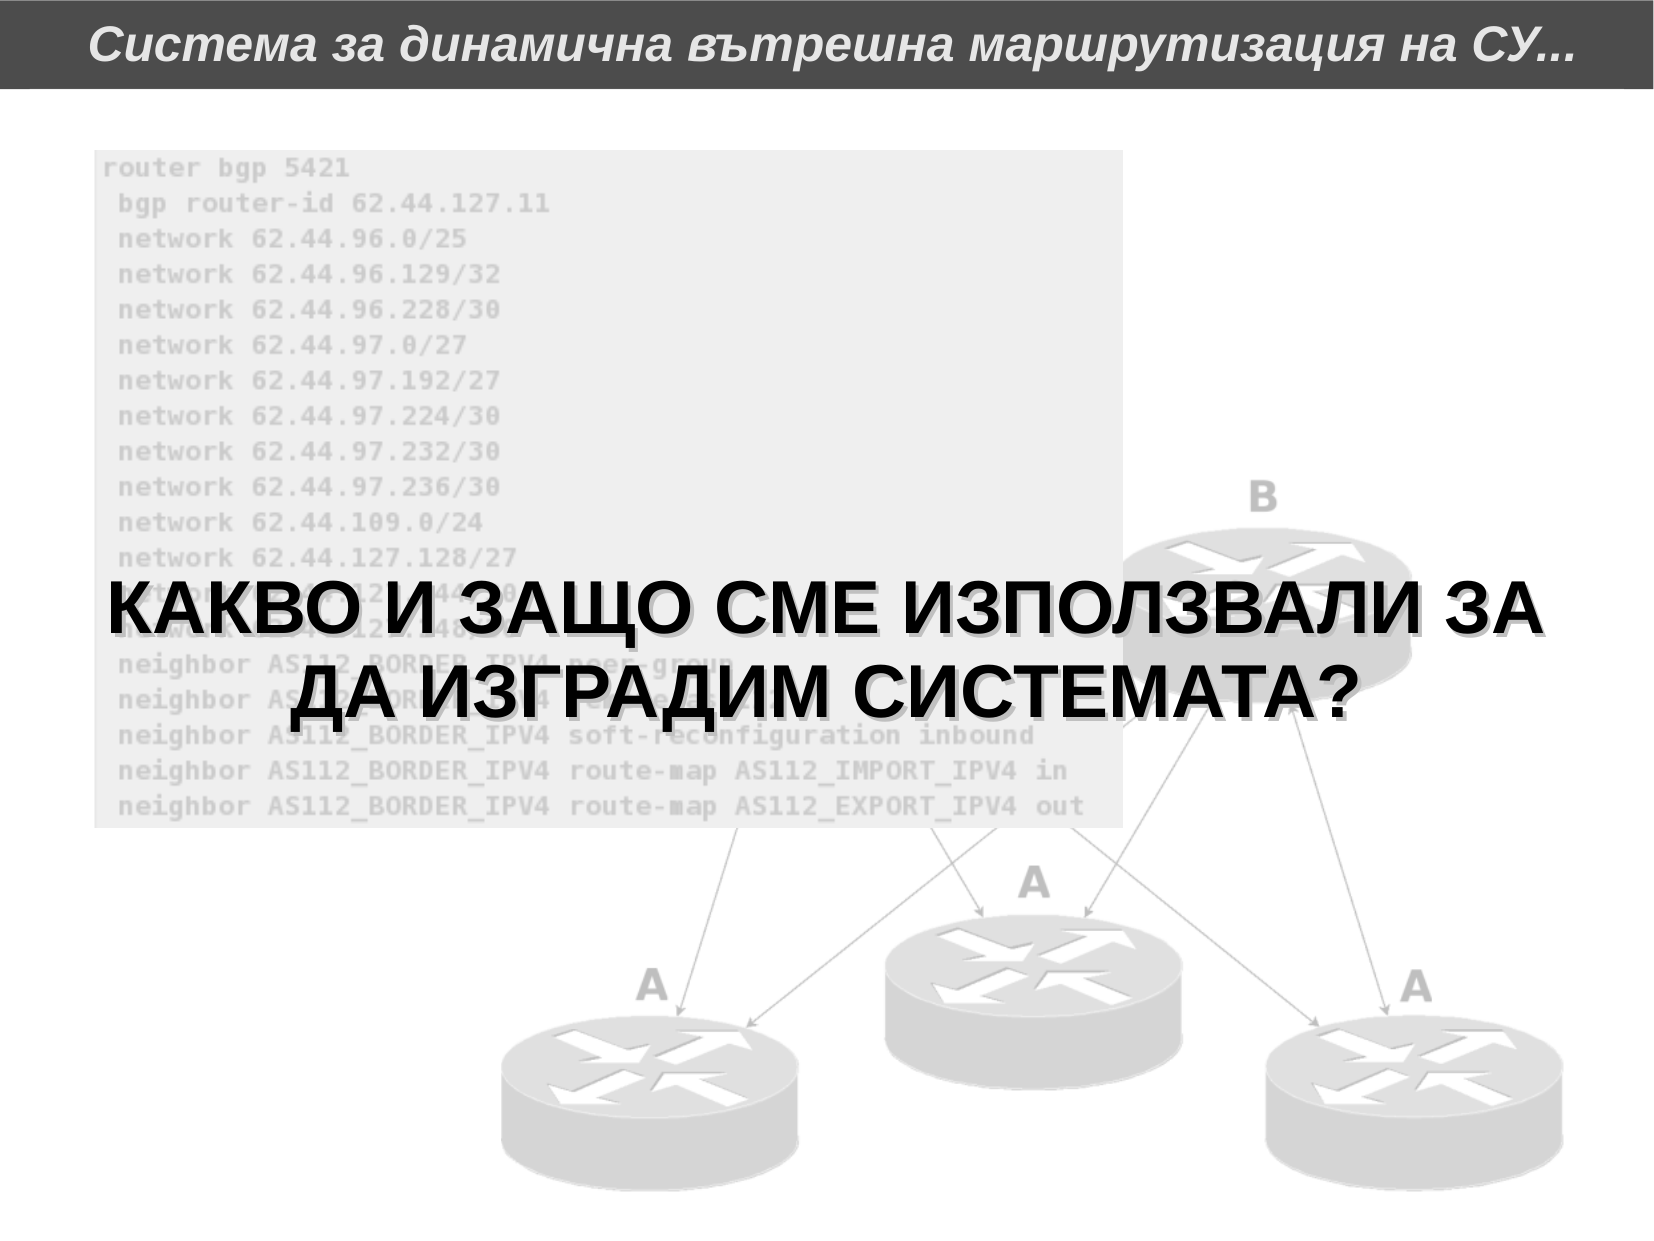

Система за динамична вътрешна маршрутизация на СУ...
КАКВО И ЗАЩО СМЕ ИЗПОЛЗВАЛИ ЗА ДА ИЗГРАДИМ СИСТЕМАТА?